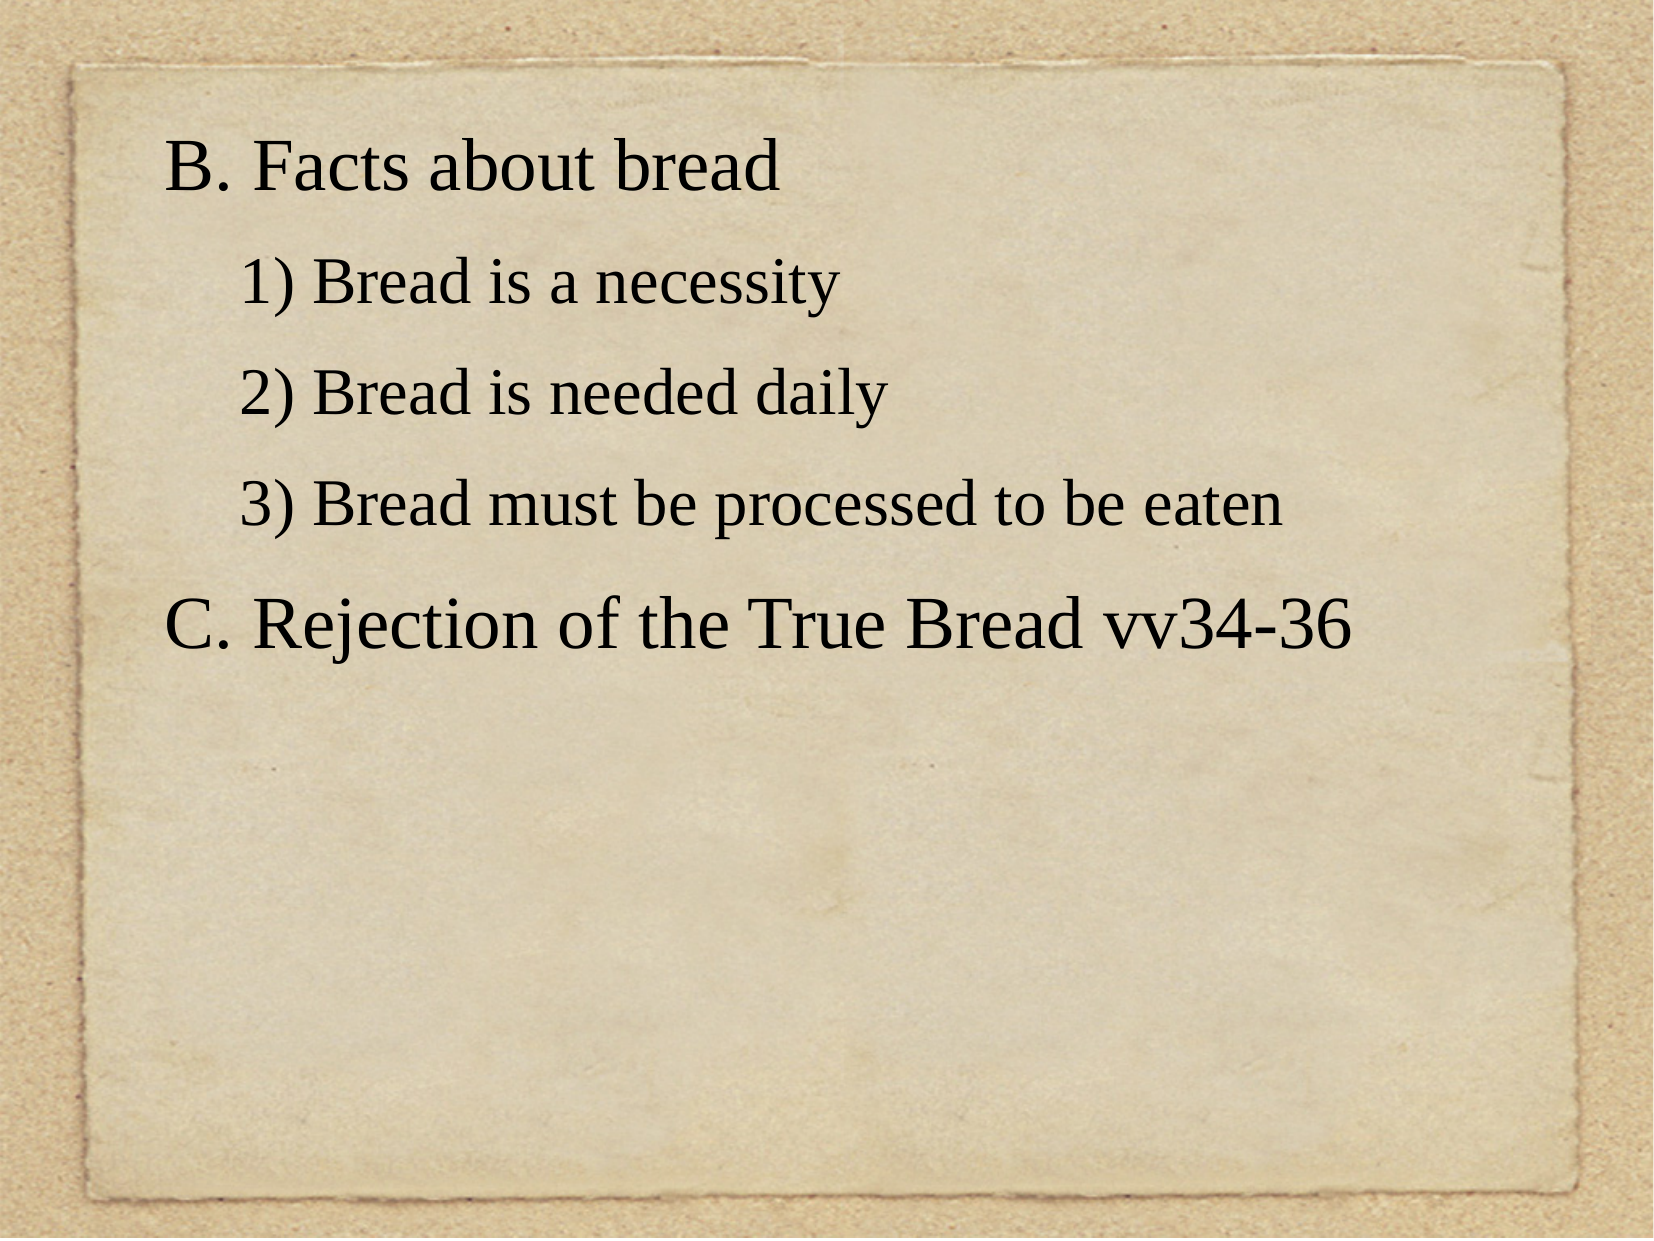

B. Facts about bread
		1) Bread is a necessity
		2) Bread is needed daily
		3) Bread must be processed to be eaten
	C. Rejection of the True Bread vv34-36